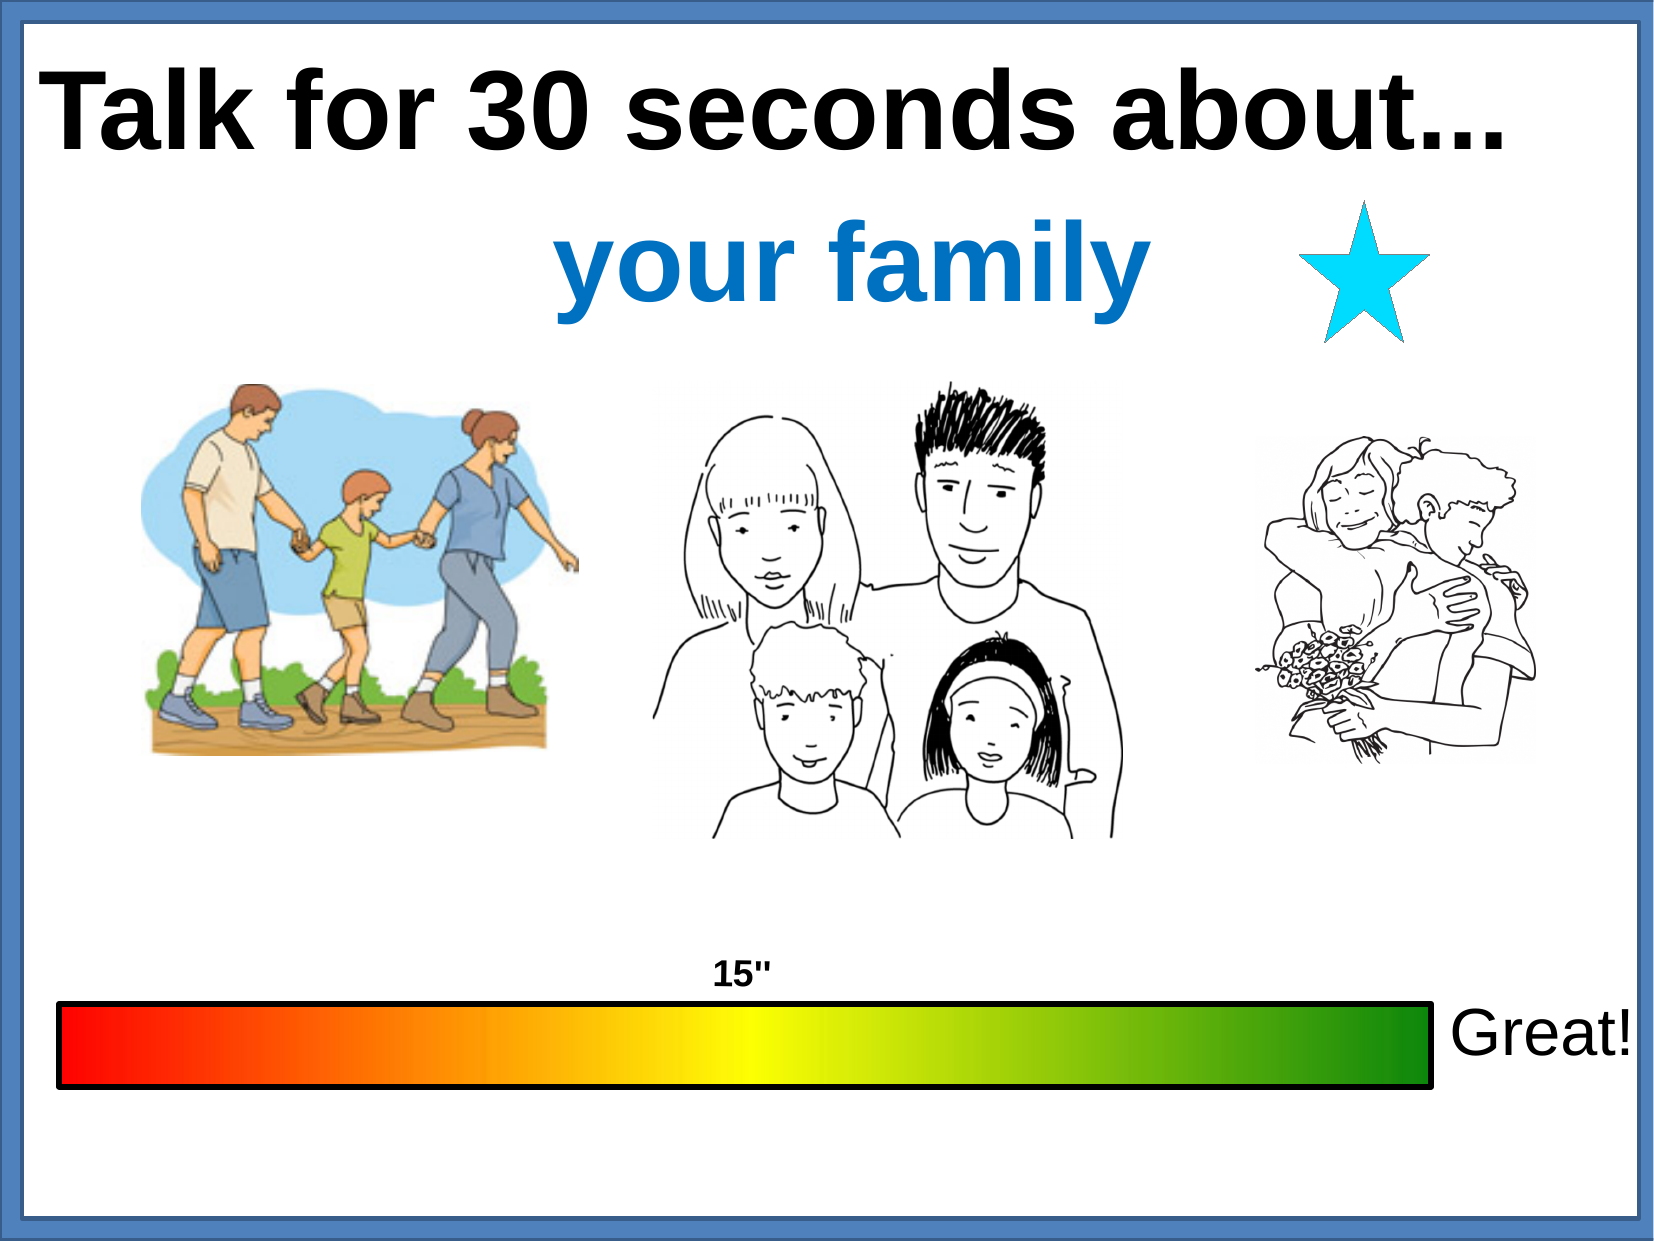

Talk for 30 seconds about...
your family
15''
Great!